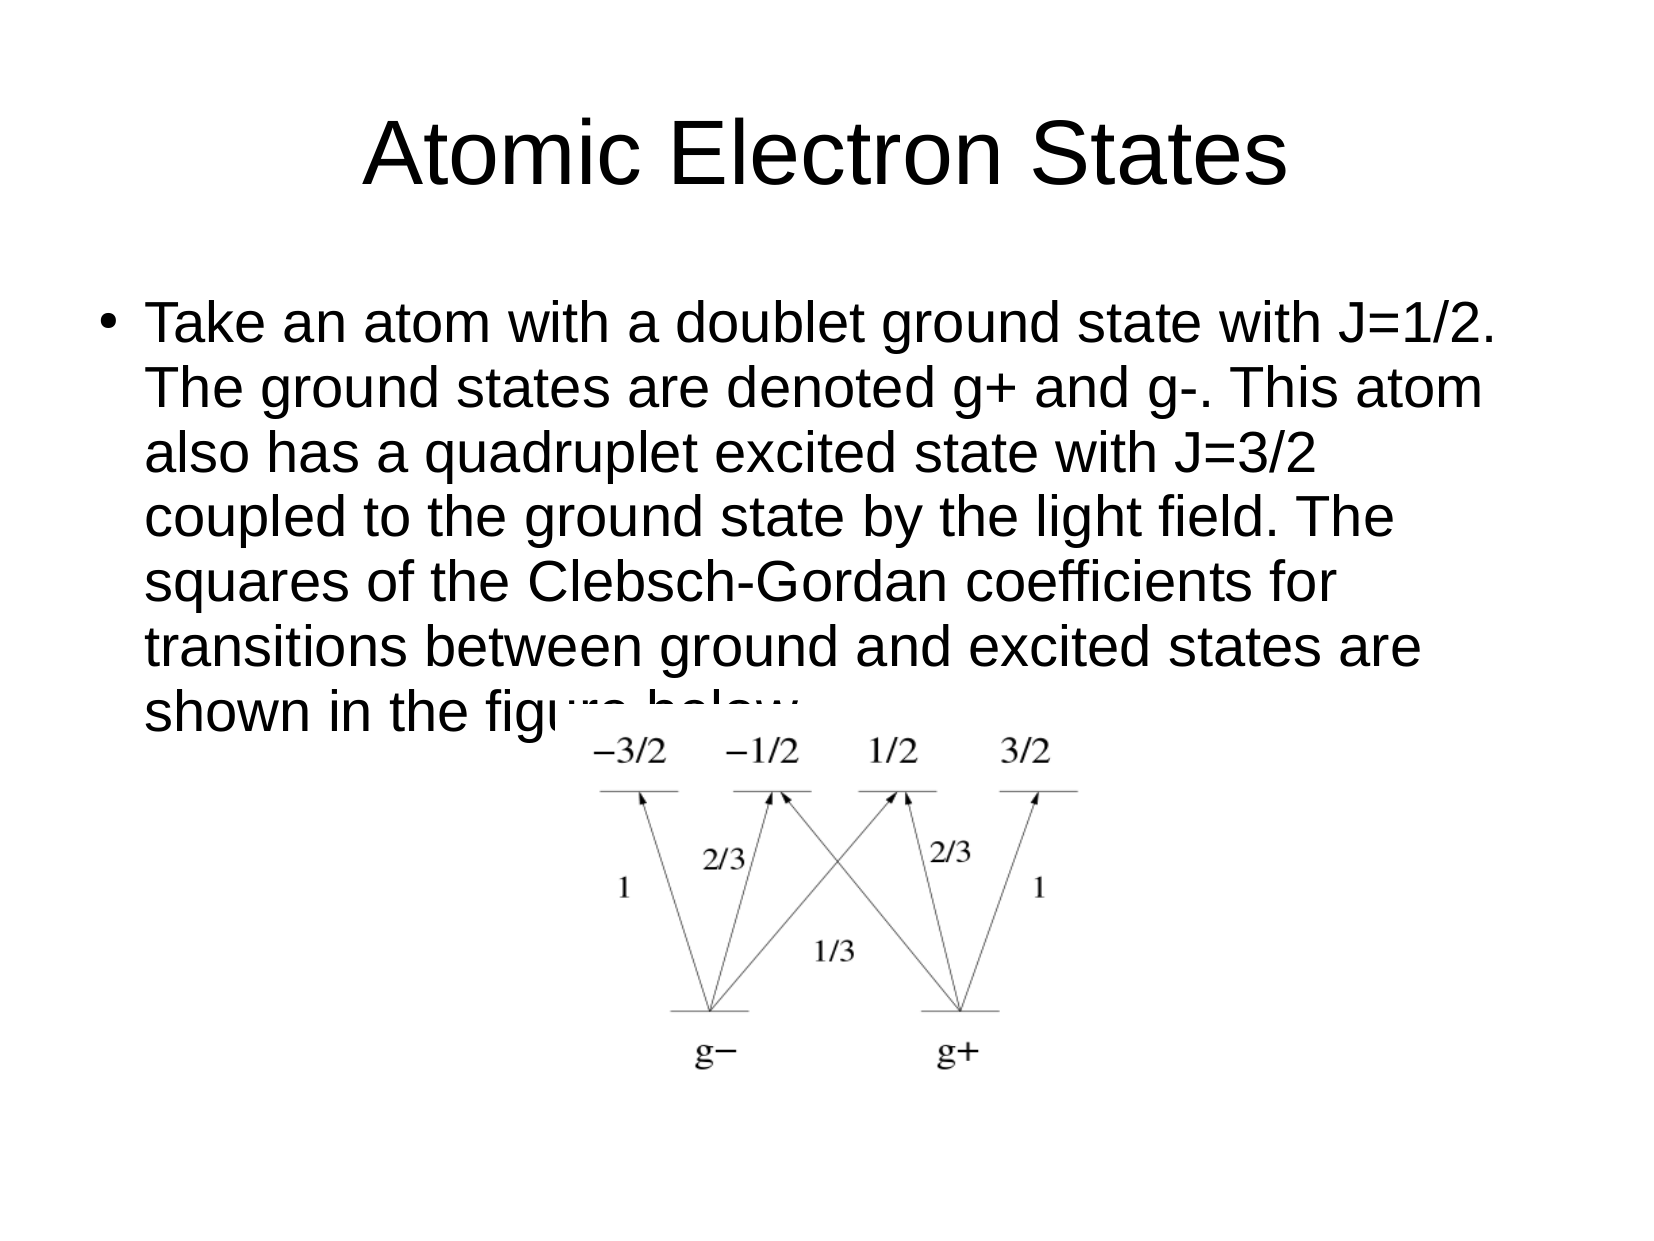

# Atomic Electron States
Take an atom with a doublet ground state with J=1/2. The ground states are denoted g+ and g-. This atom also has a quadruplet excited state with J=3/2 coupled to the ground state by the light field. The squares of the Clebsch-Gordan coefficients for transitions between ground and excited states are shown in the figure below.